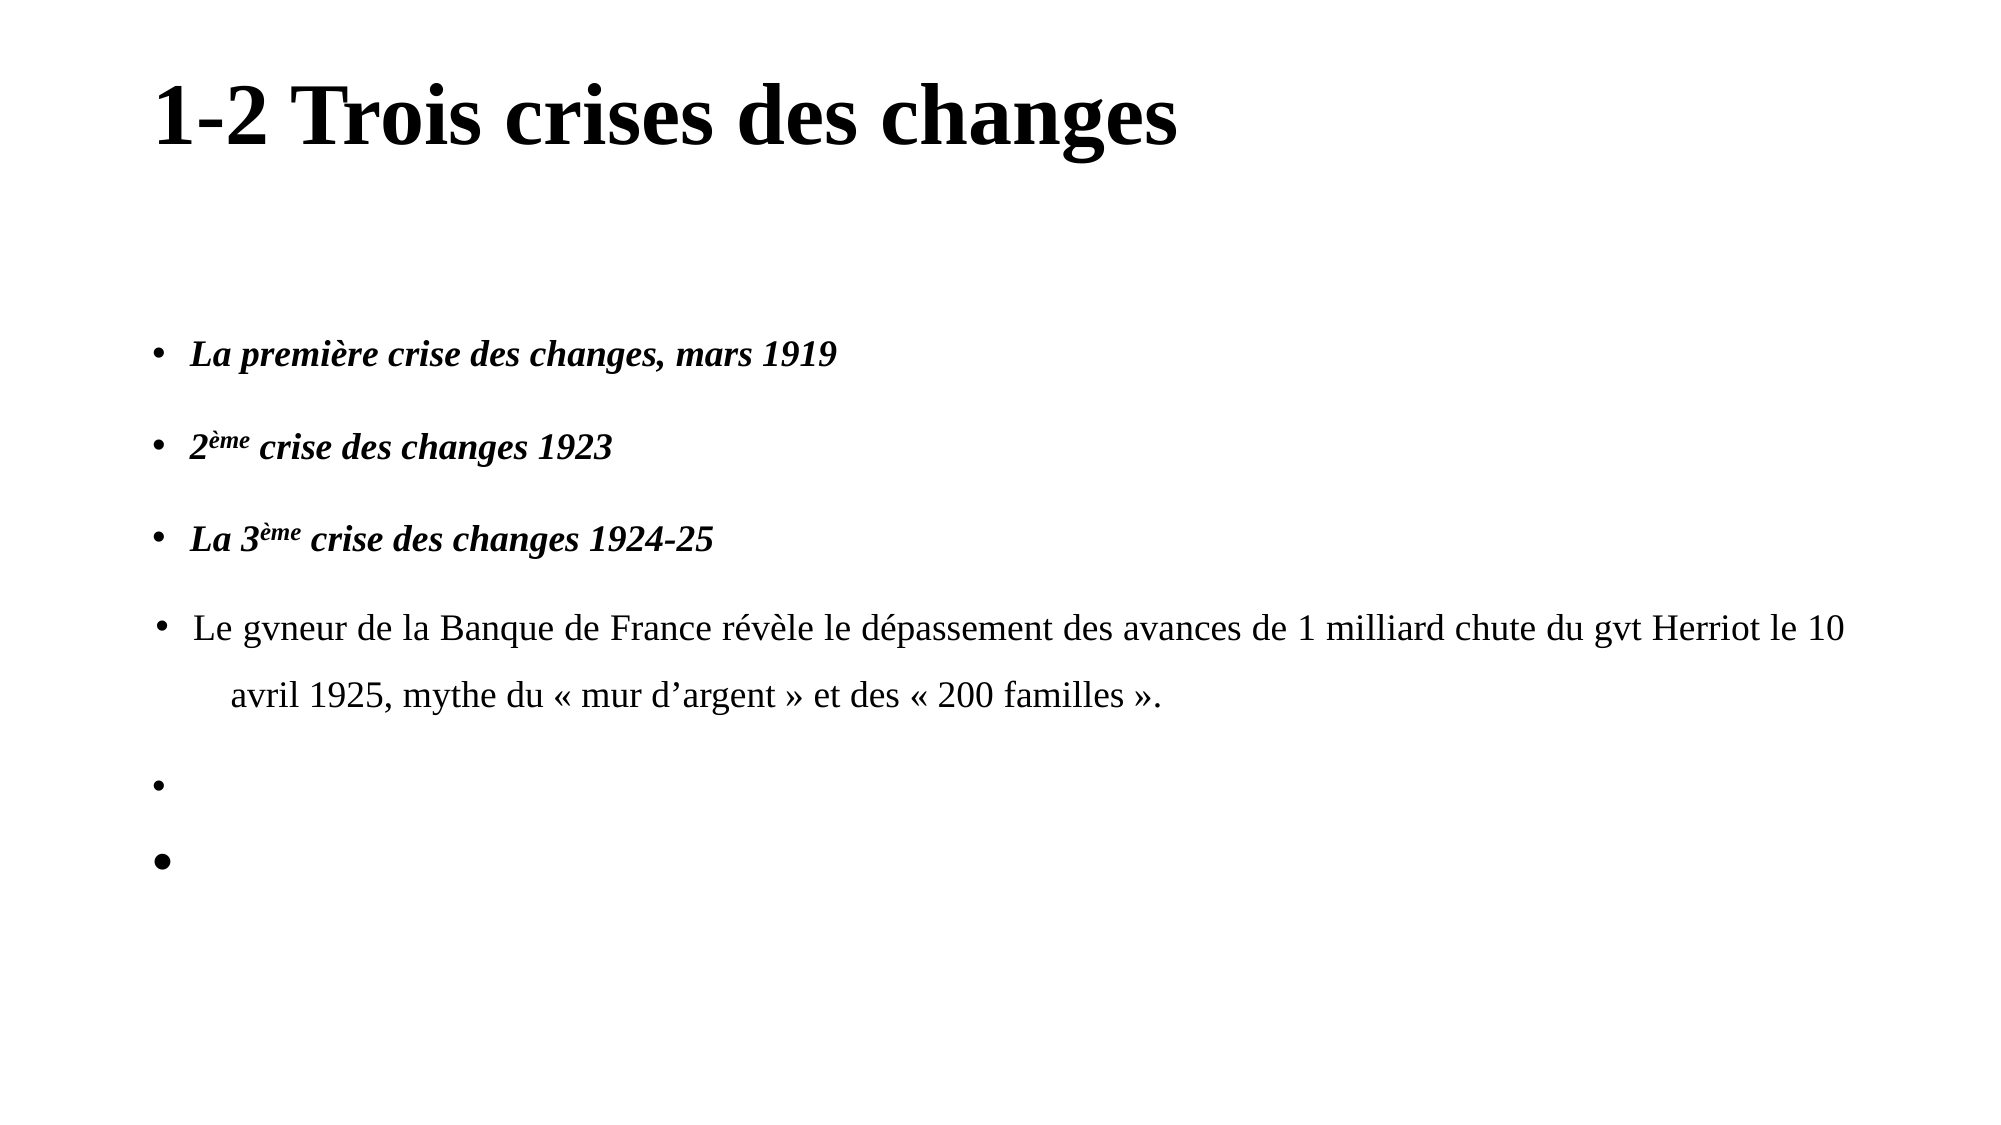

# 1-2 Trois crises des changes
La première crise des changes, mars 1919
2ème crise des changes 1923
La 3ème crise des changes 1924-25
Le gvneur de la Banque de France révèle le dépassement des avances de 1 milliard chute du gvt Herriot le 10 avril 1925, mythe du « mur d’argent » et des « 200 familles ».